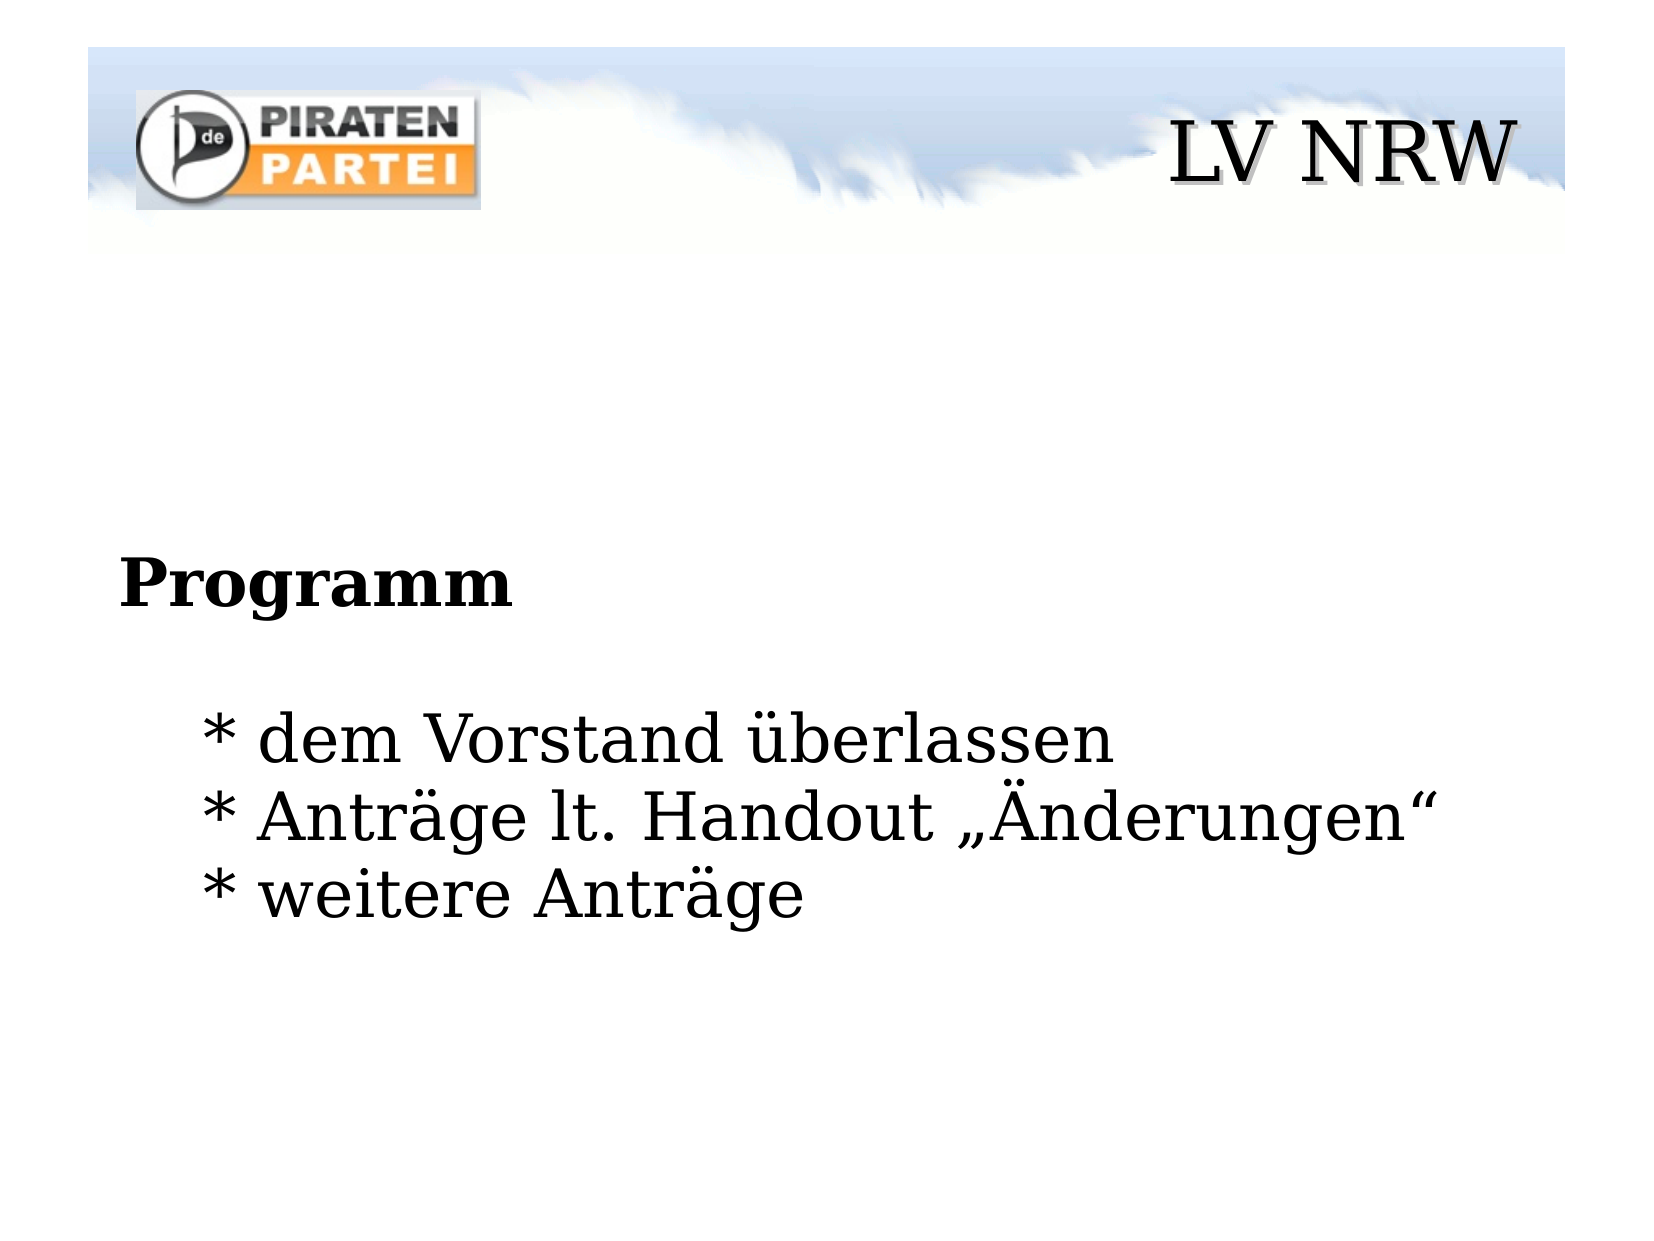

# LV NRW
Programm
 * dem Vorstand überlassen
 * Anträge lt. Handout „Änderungen“
 * weitere Anträge